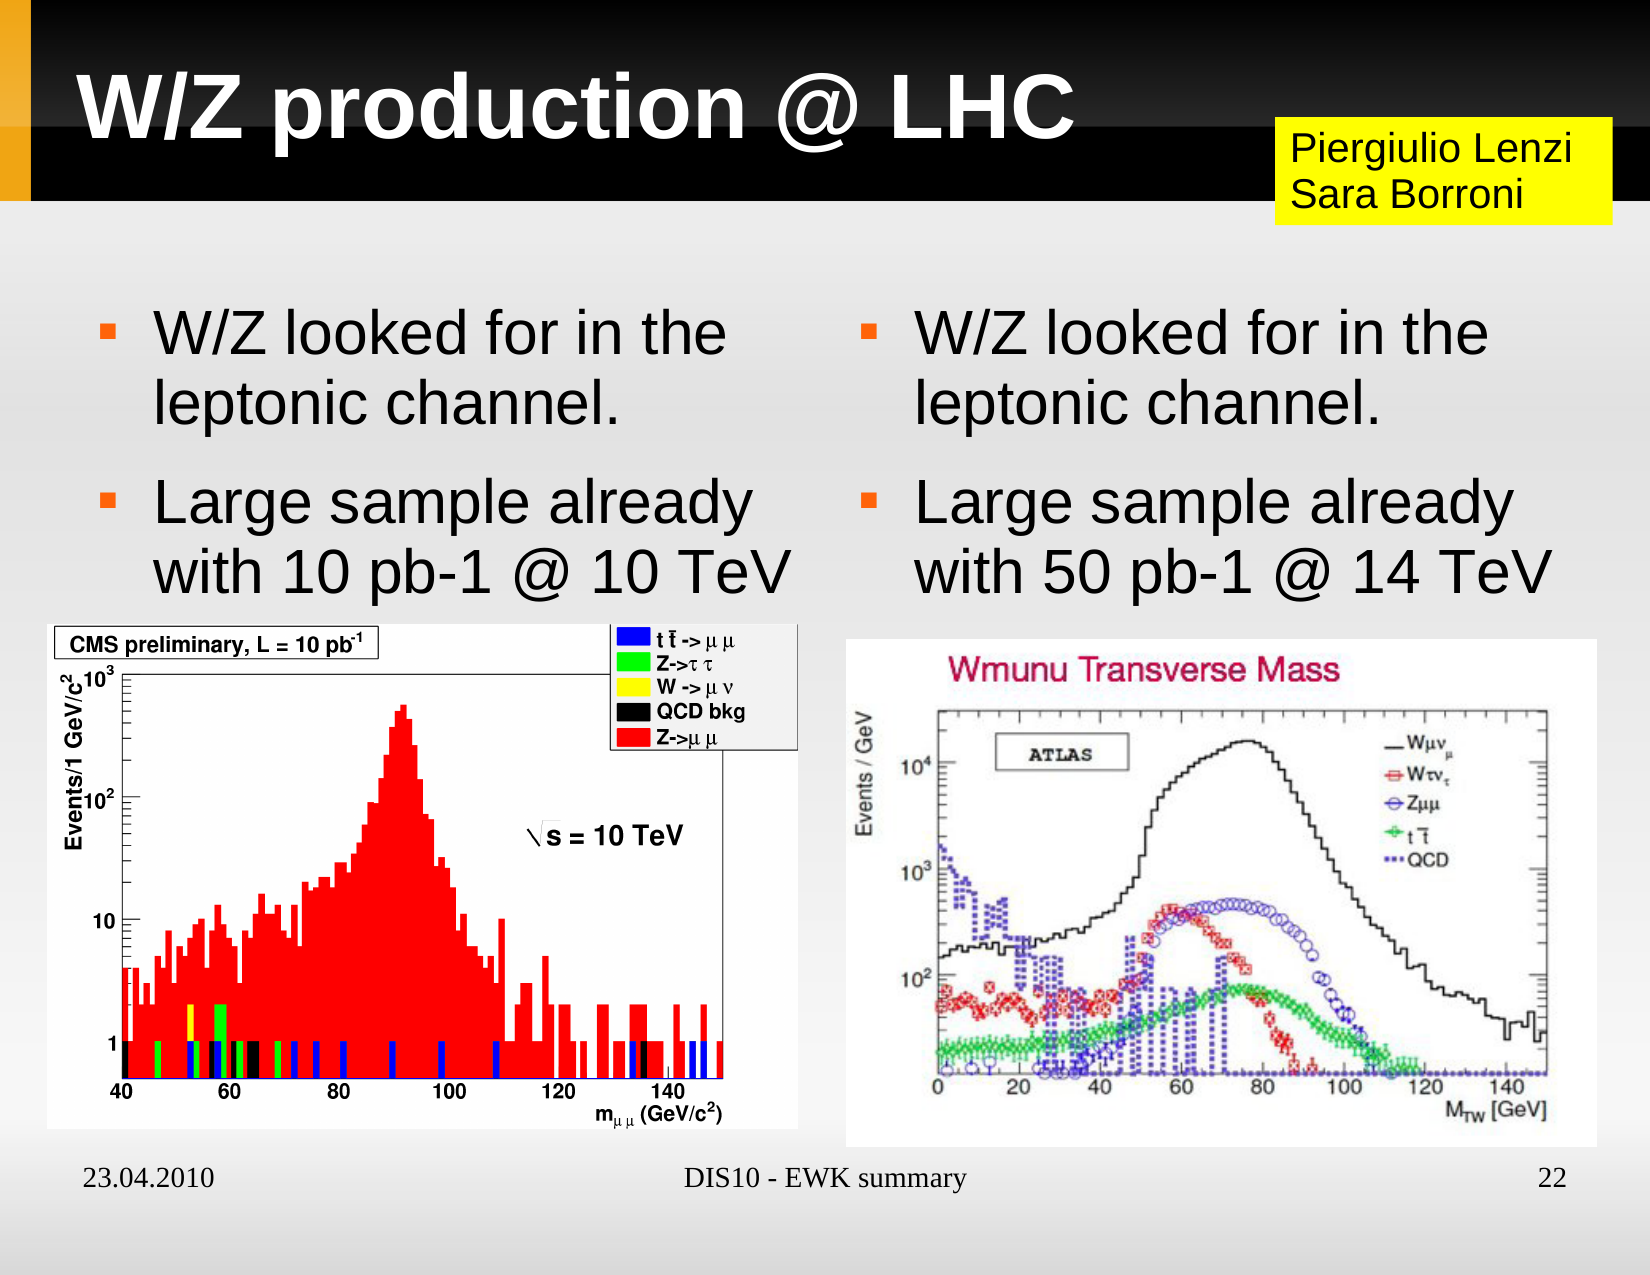

# W/Z production @ LHC
Piergiulio Lenzi
Sara Borroni
W/Z looked for in the leptonic channel.
Large sample already with 10 pb-1 @ 10 TeV
W/Z looked for in the leptonic channel.
Large sample already with 50 pb-1 @ 14 TeV
23.04.2010
22